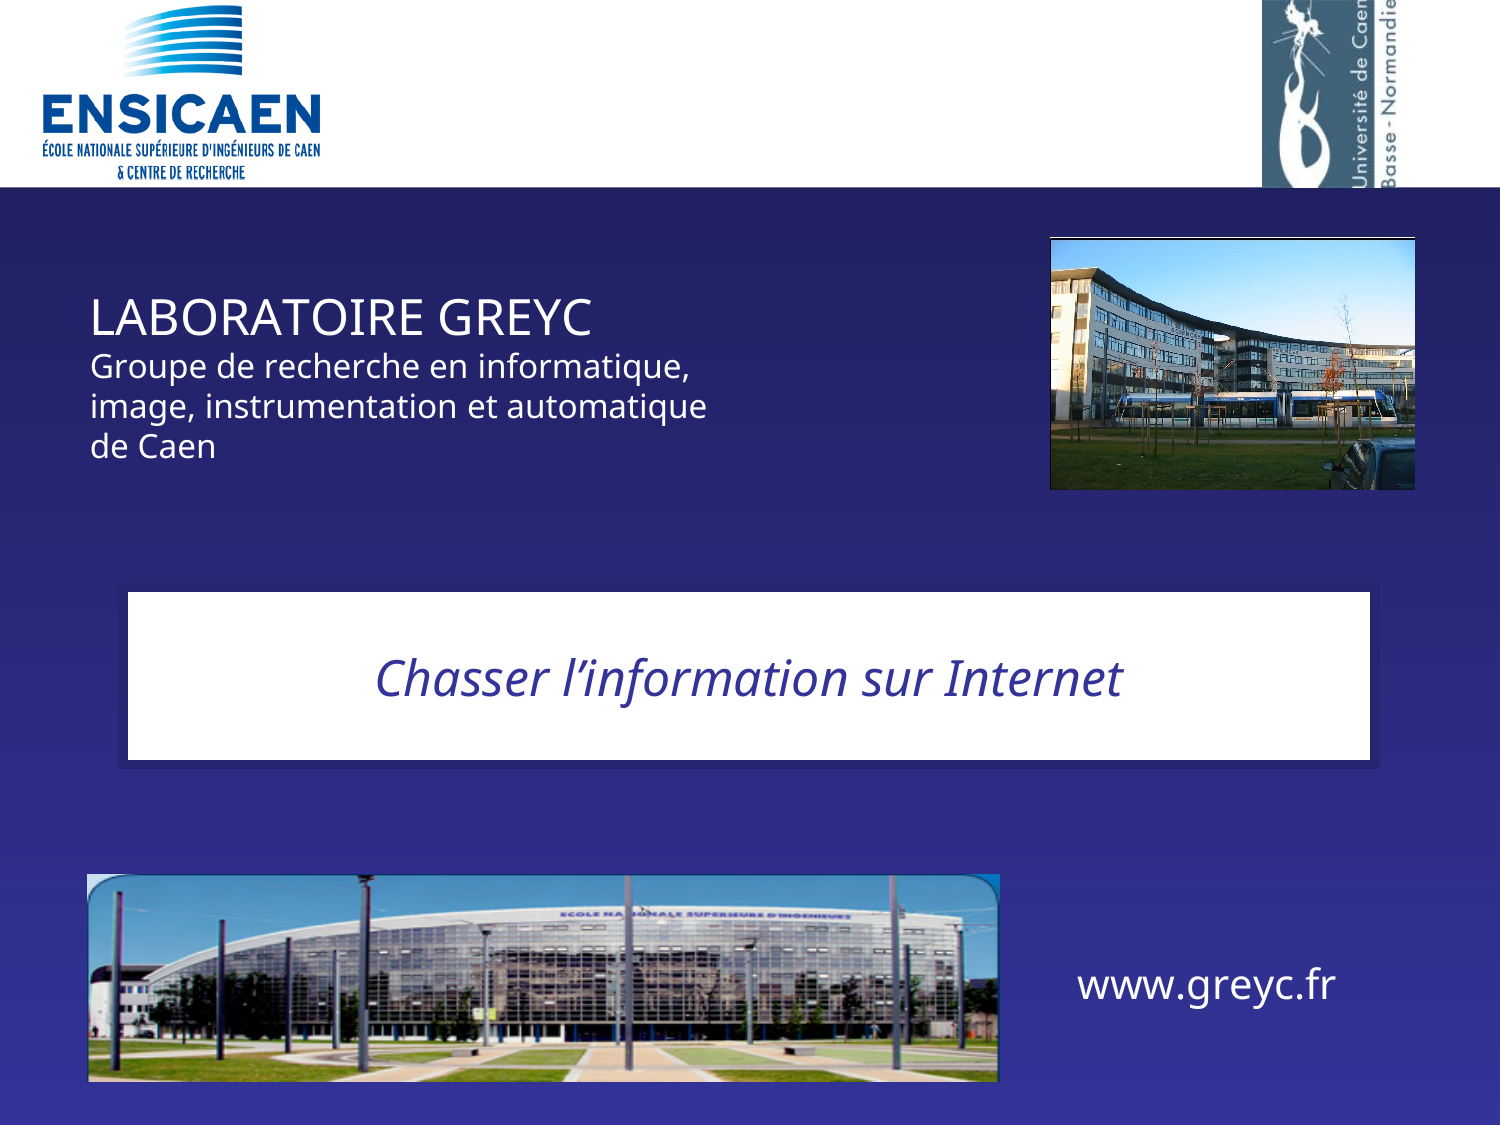

# LABORATOIRE GREYC Groupe de recherche en informatique, image, instrumentation et automatique de Caen
Chasser l’information sur Internet
www.greyc.fr